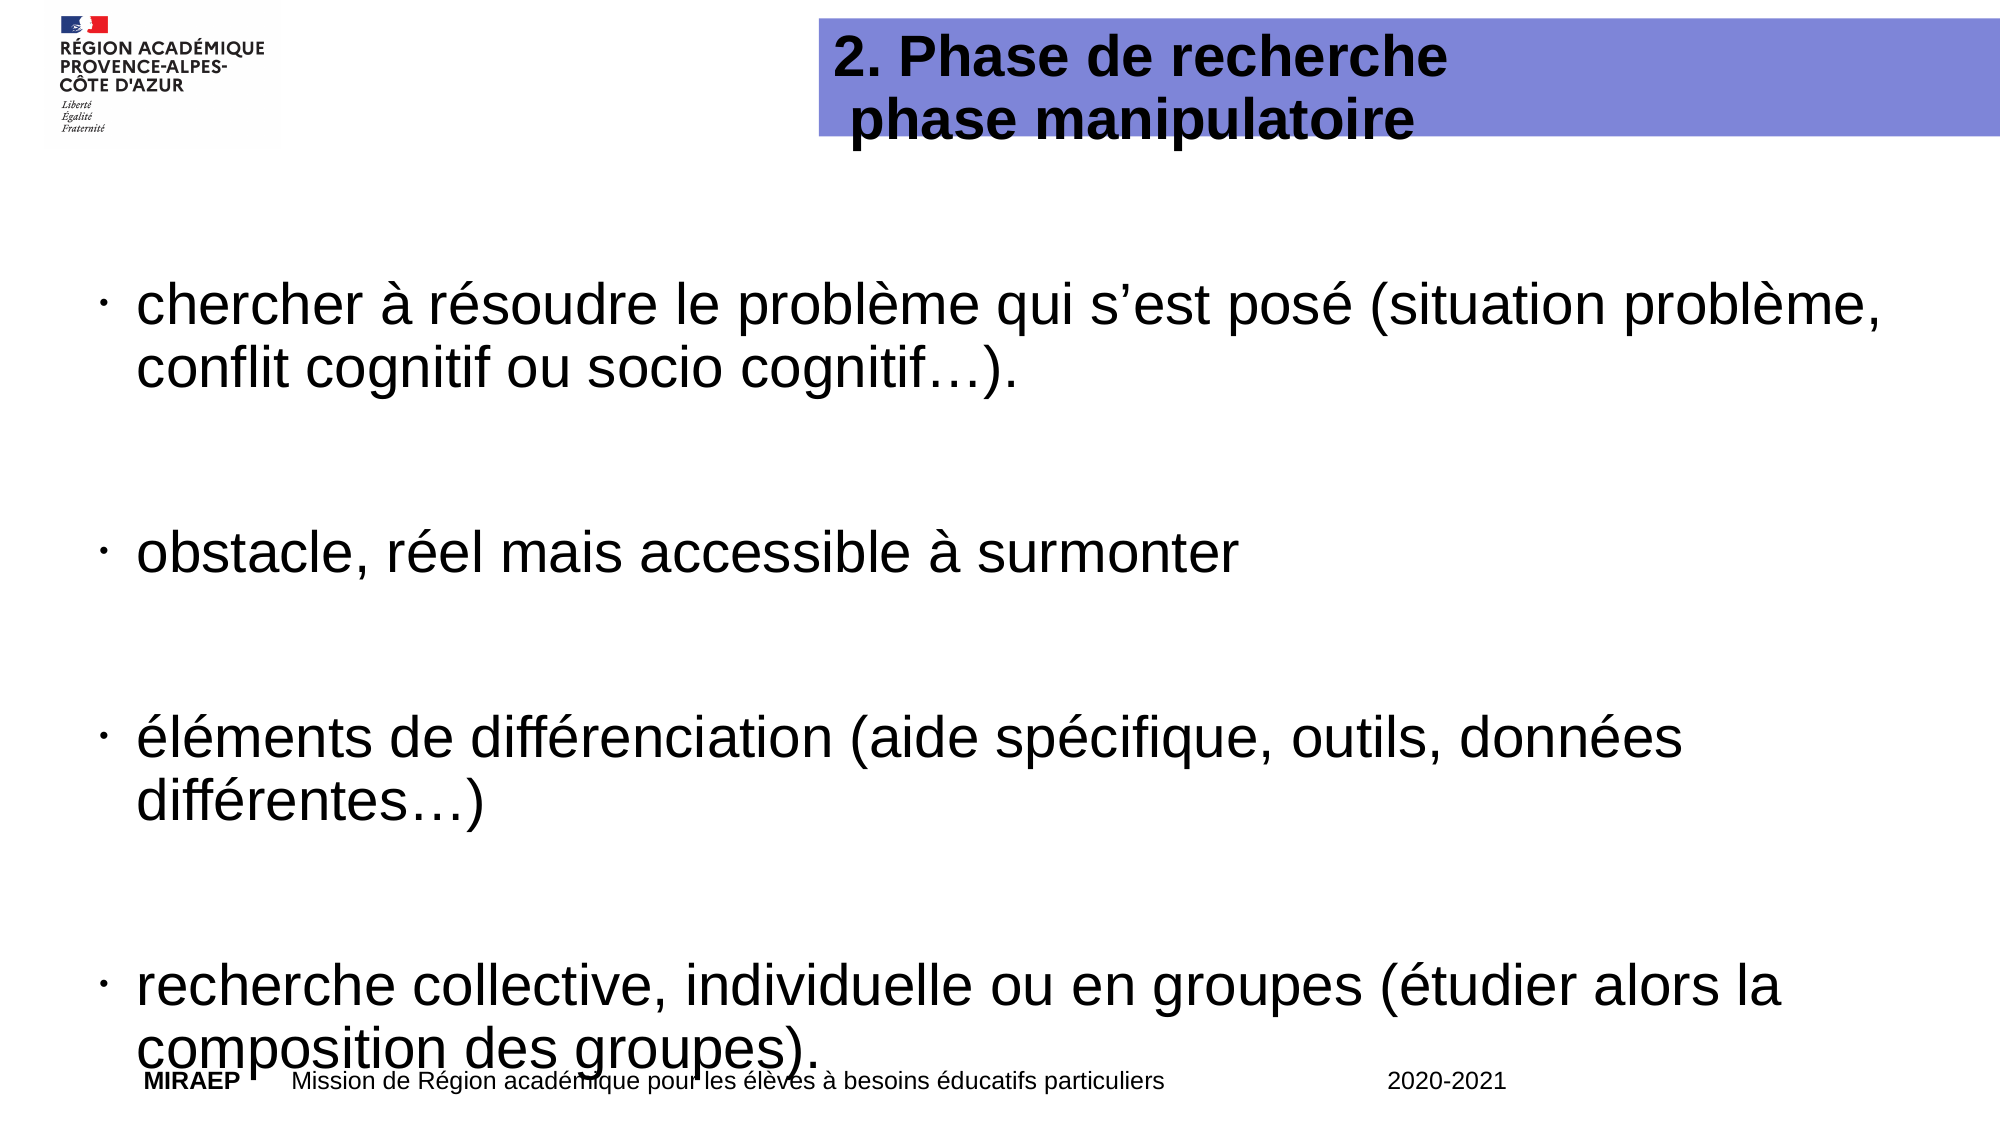

2. Phase de recherche
 phase manipulatoire
# chercher à résoudre le problème qui s’est posé (situation problème, conflit cognitif ou socio cognitif…).
obstacle, réel mais accessible à surmonter
éléments de différenciation (aide spécifique, outils, données différentes…)
recherche collective, individuelle ou en groupes (étudier alors la composition des groupes).